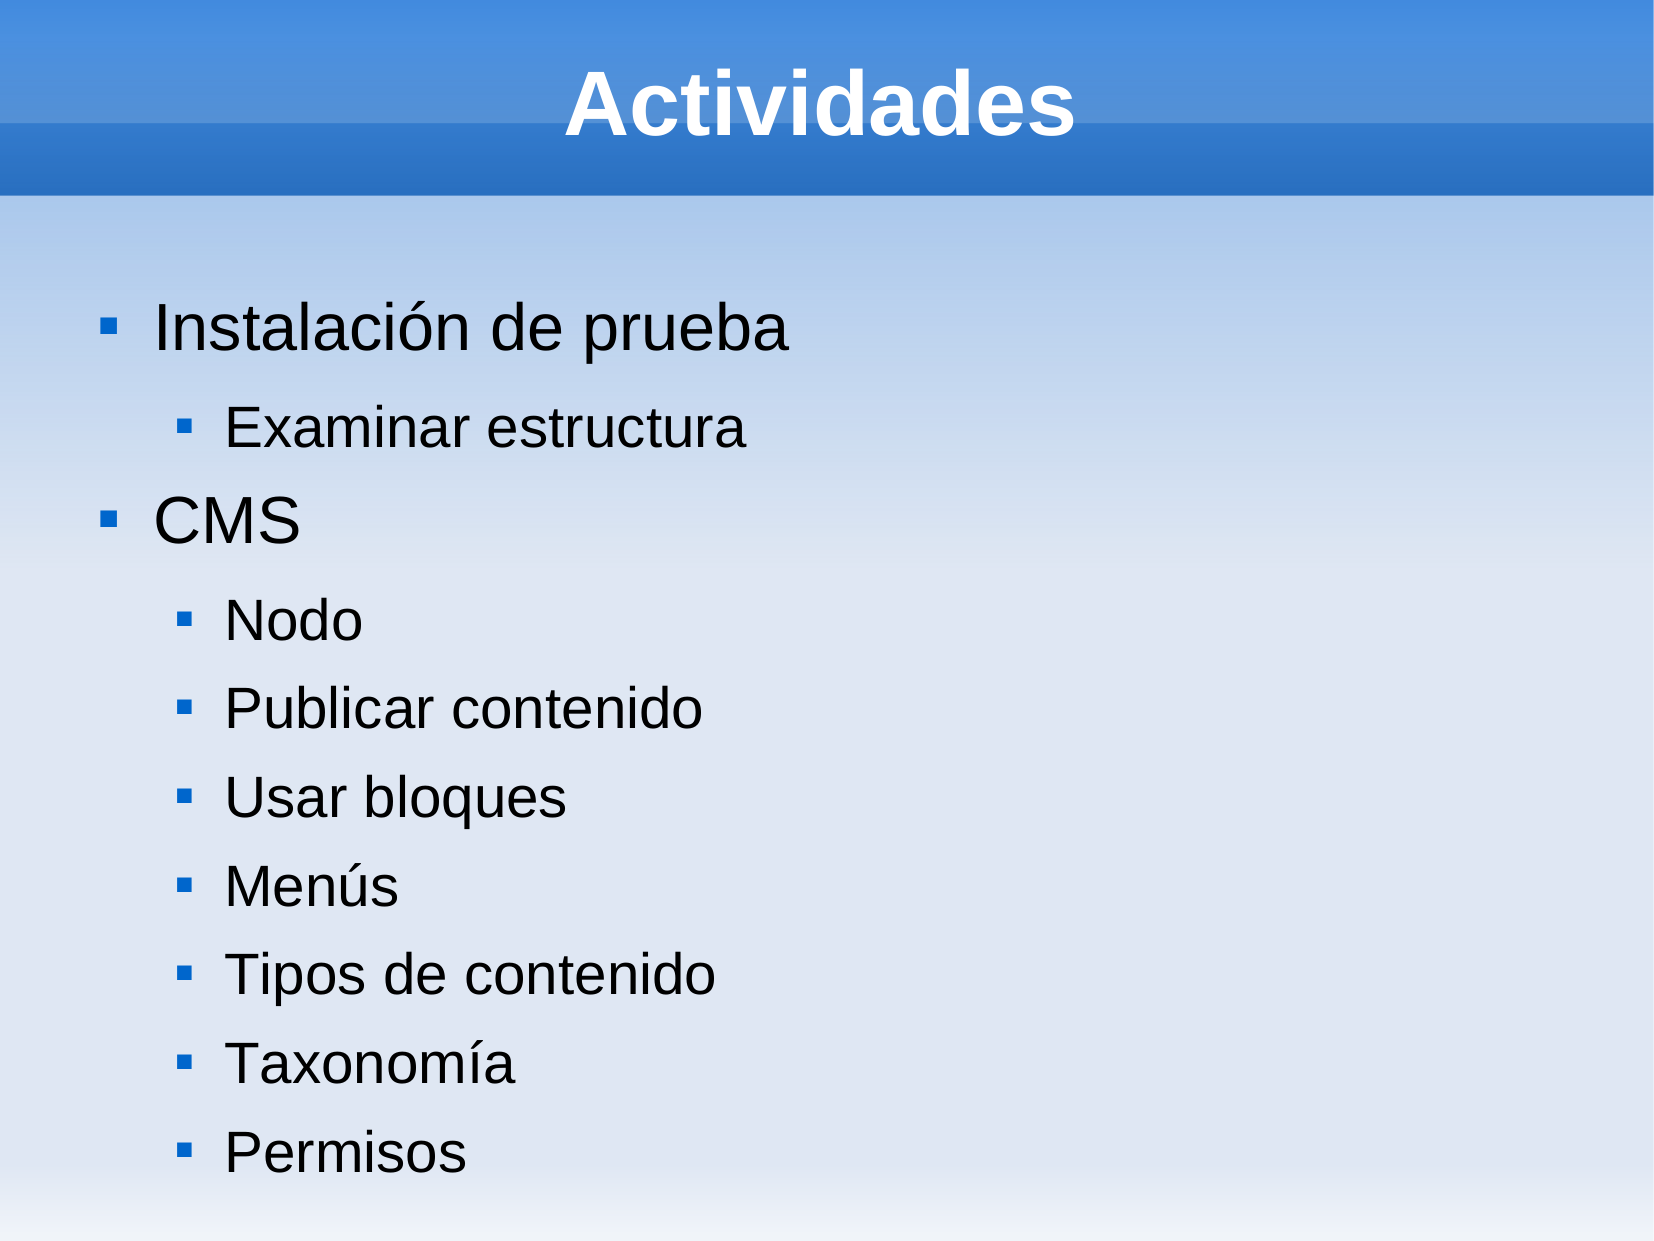

# Actividades
Instalación de prueba
Examinar estructura
CMS
Nodo
Publicar contenido
Usar bloques
Menús
Tipos de contenido
Taxonomía
Permisos